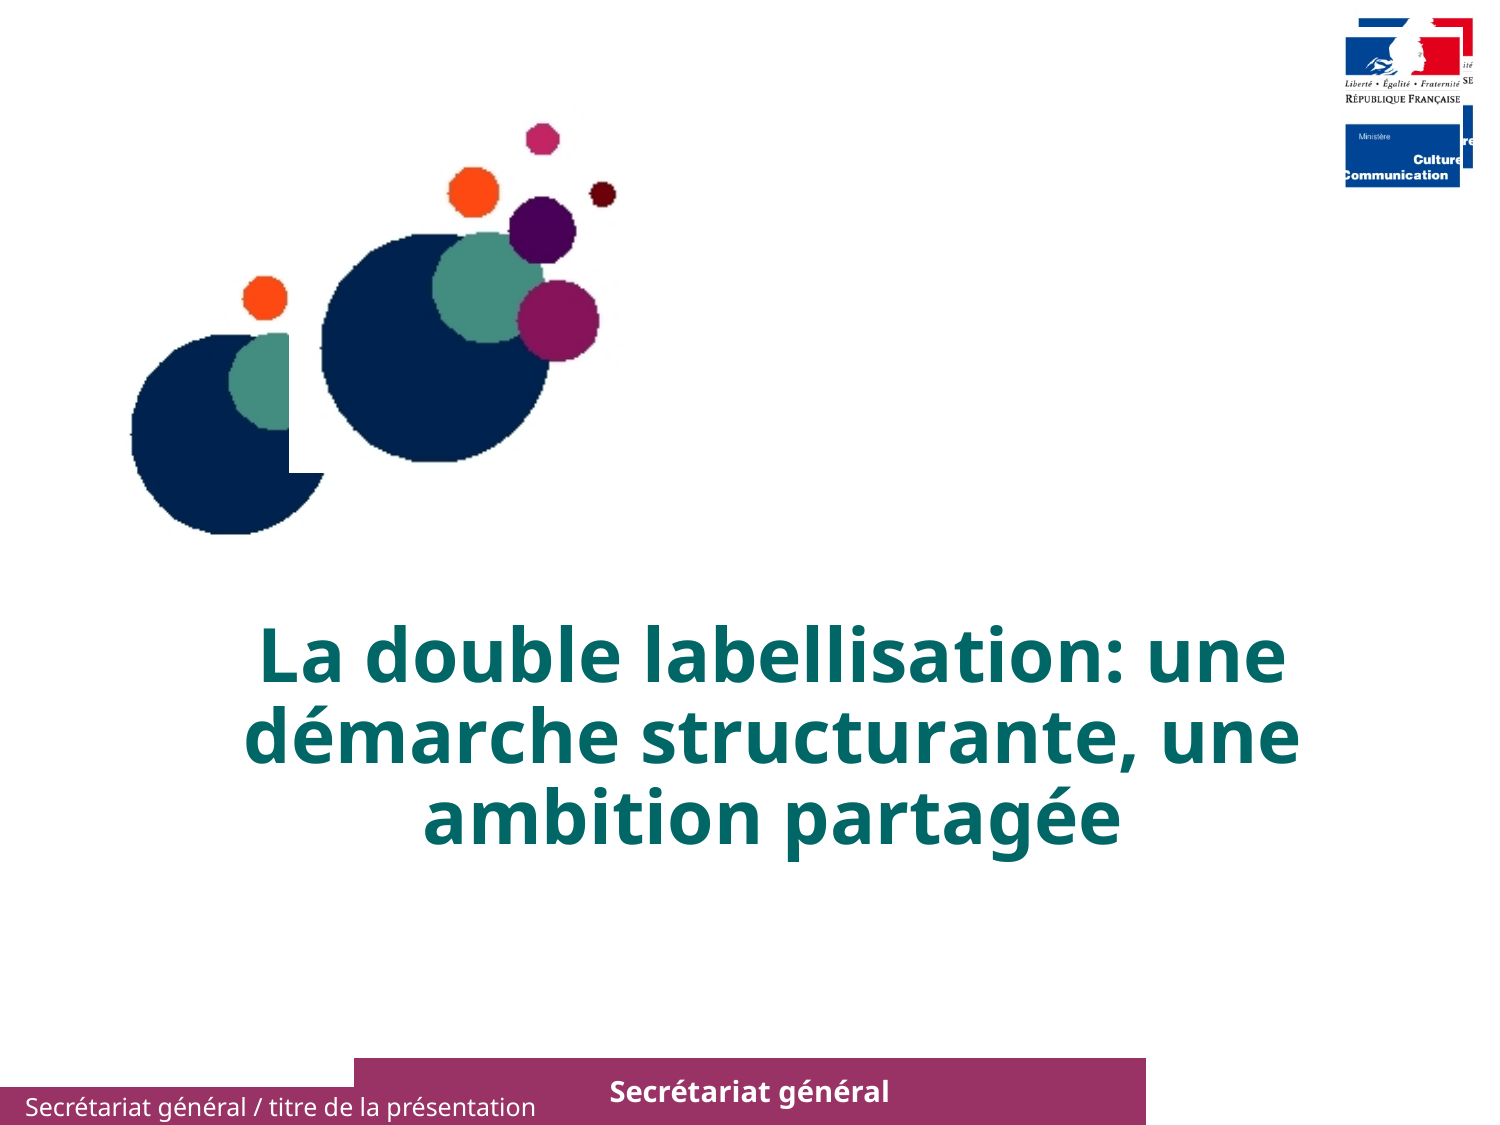

# La double labellisation: une démarche structurante, une ambition partagée
Secrétariat général / titre de la présentation